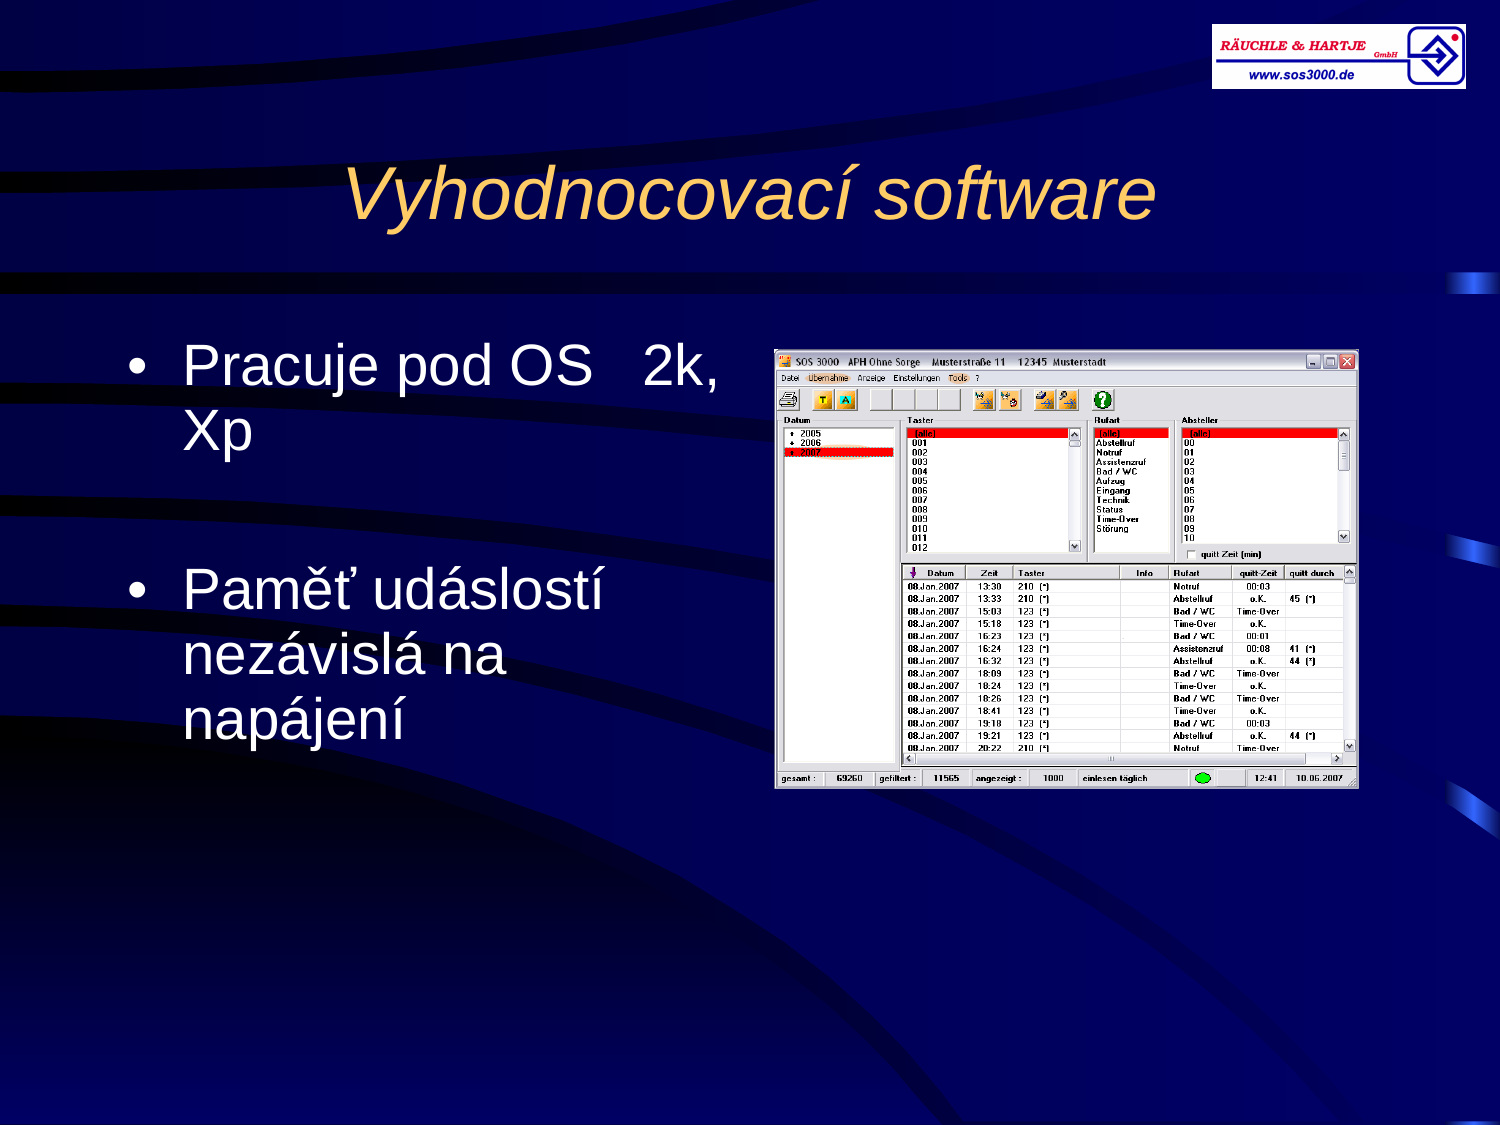

# Vyhodnocovací software
Pracuje pod OS 2k, Xp
Paměť udáslostí nezávislá na napájení